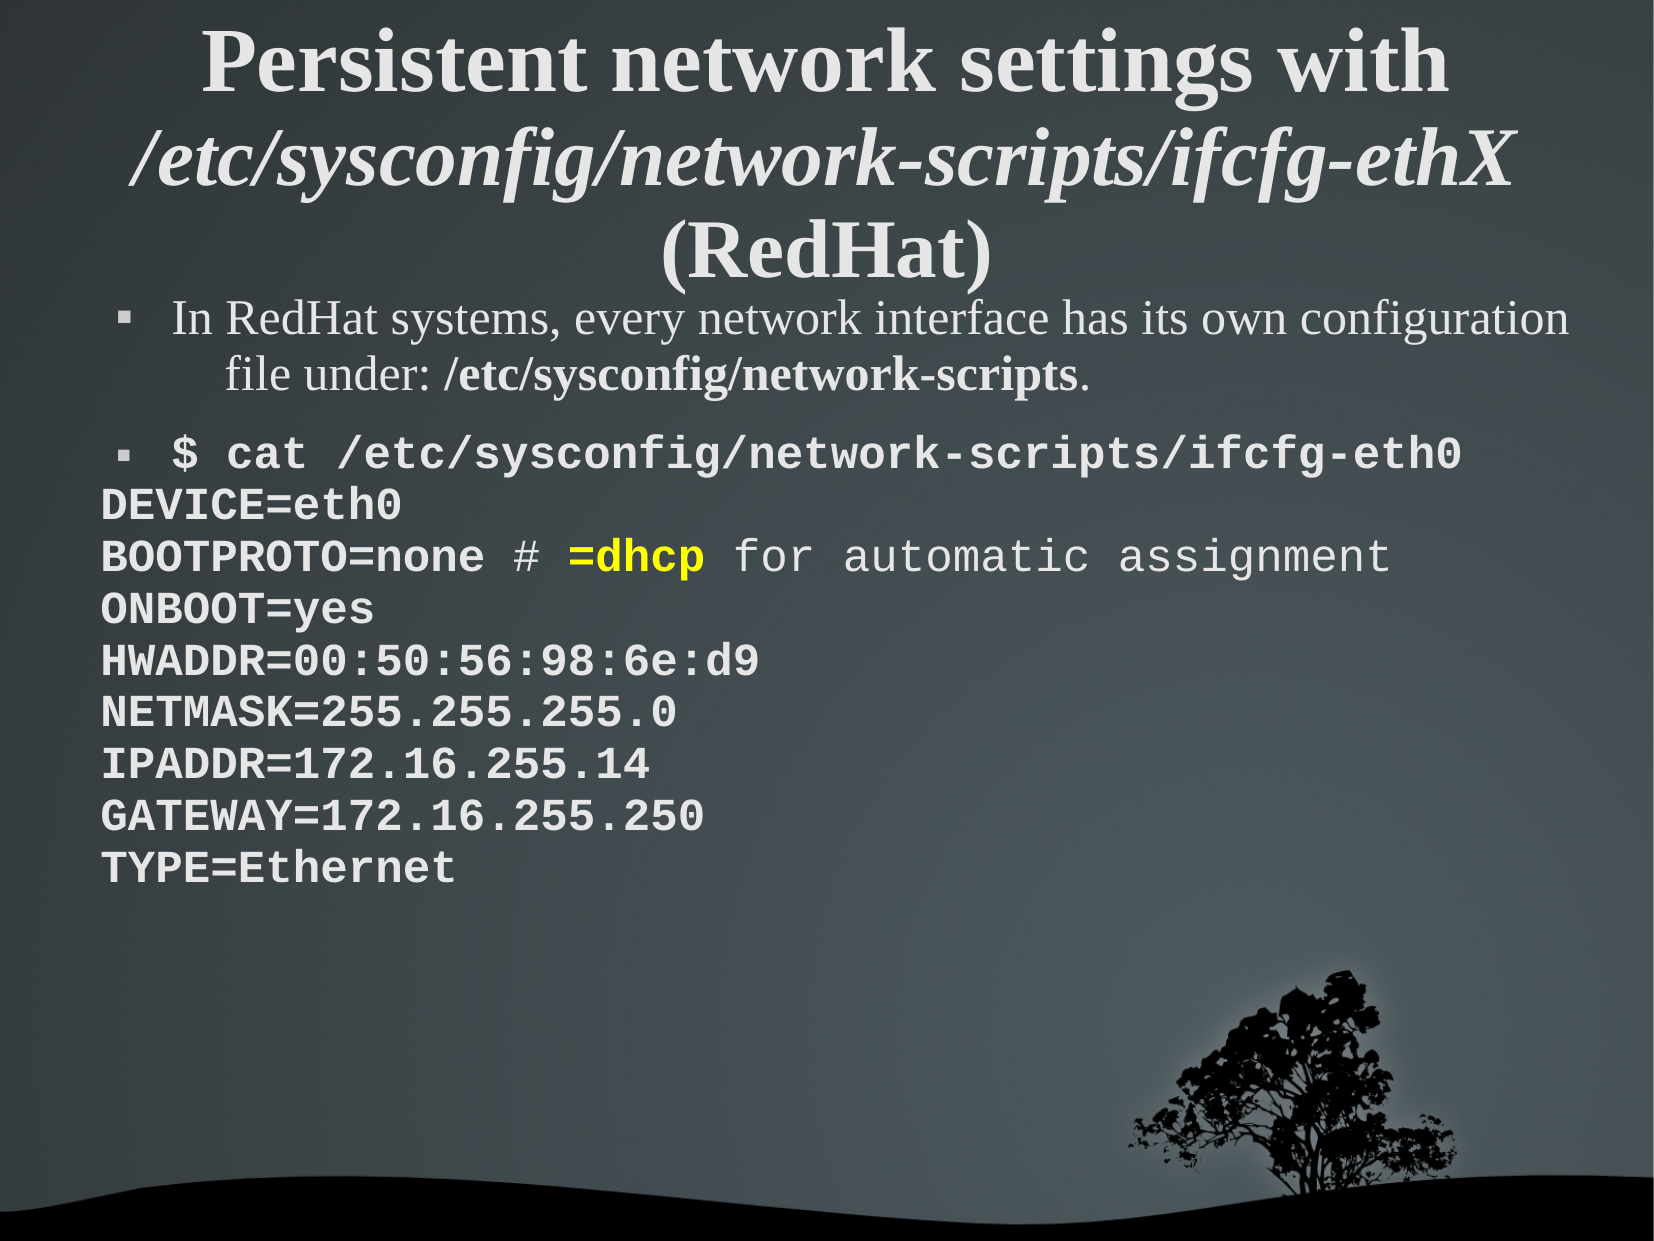

Persistent network settings with /etc/sysconfig/network-scripts/ifcfg-ethX (RedHat)
# In RedHat systems, every network interface has its own configuration file under: /etc/sysconfig/network-scripts.
$ cat /etc/sysconfig/network-scripts/ifcfg-eth0
DEVICE=eth0
BOOTPROTO=none # =dhcp for automatic assignment
ONBOOT=yes
HWADDR=00:50:56:98:6e:d9
NETMASK=255.255.255.0
IPADDR=172.16.255.14
GATEWAY=172.16.255.250
TYPE=Ethernet